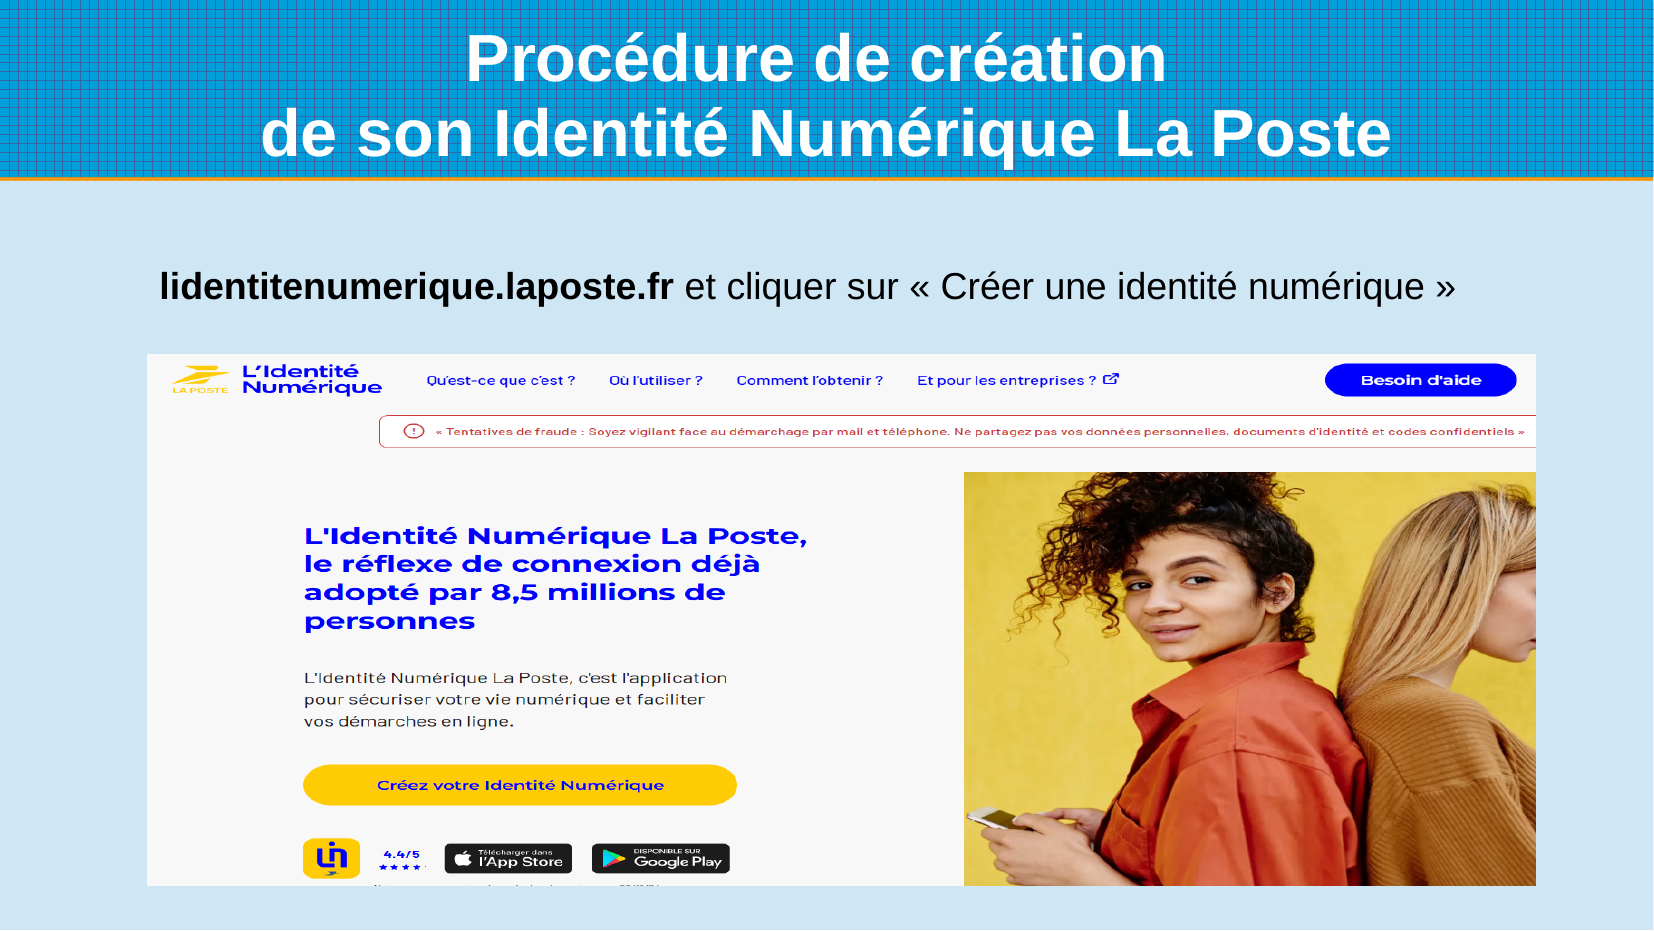

# Procédure de création de son Identité Numérique La Poste
lidentitenumerique.laposte.fr et cliquer sur « Créer une identité numérique »